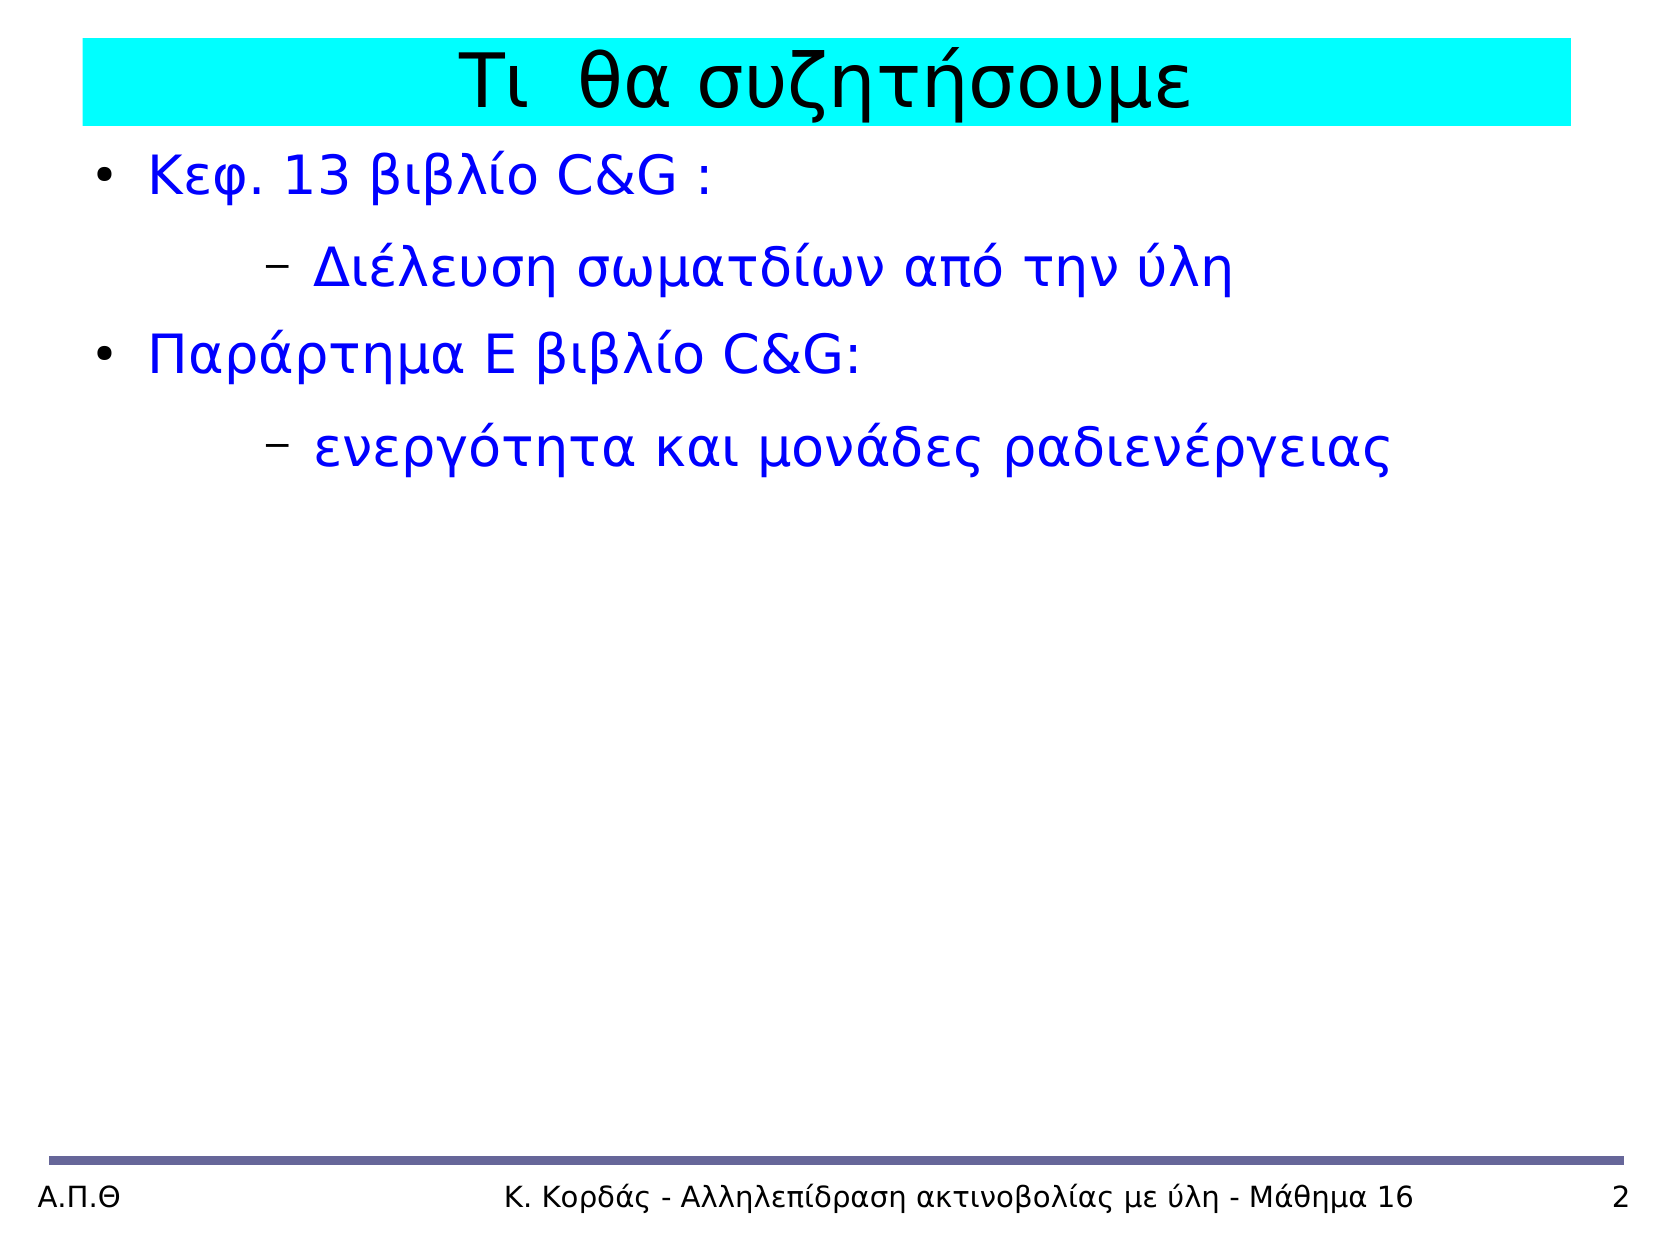

# Τι θα συζητήσουμε
Kεφ. 13 βιβλίο C&G :
Διέλευση σωματδίων από την ύλη
Παράρτημα Ε βιβλίο C&G:
ενεργότητα και μονάδες ραδιενέργειας
Α.Π.Θ
Κ. Κορδάς - Αλληλεπίδραση ακτινοβολίας με ύλη - Μάθημα 16
2